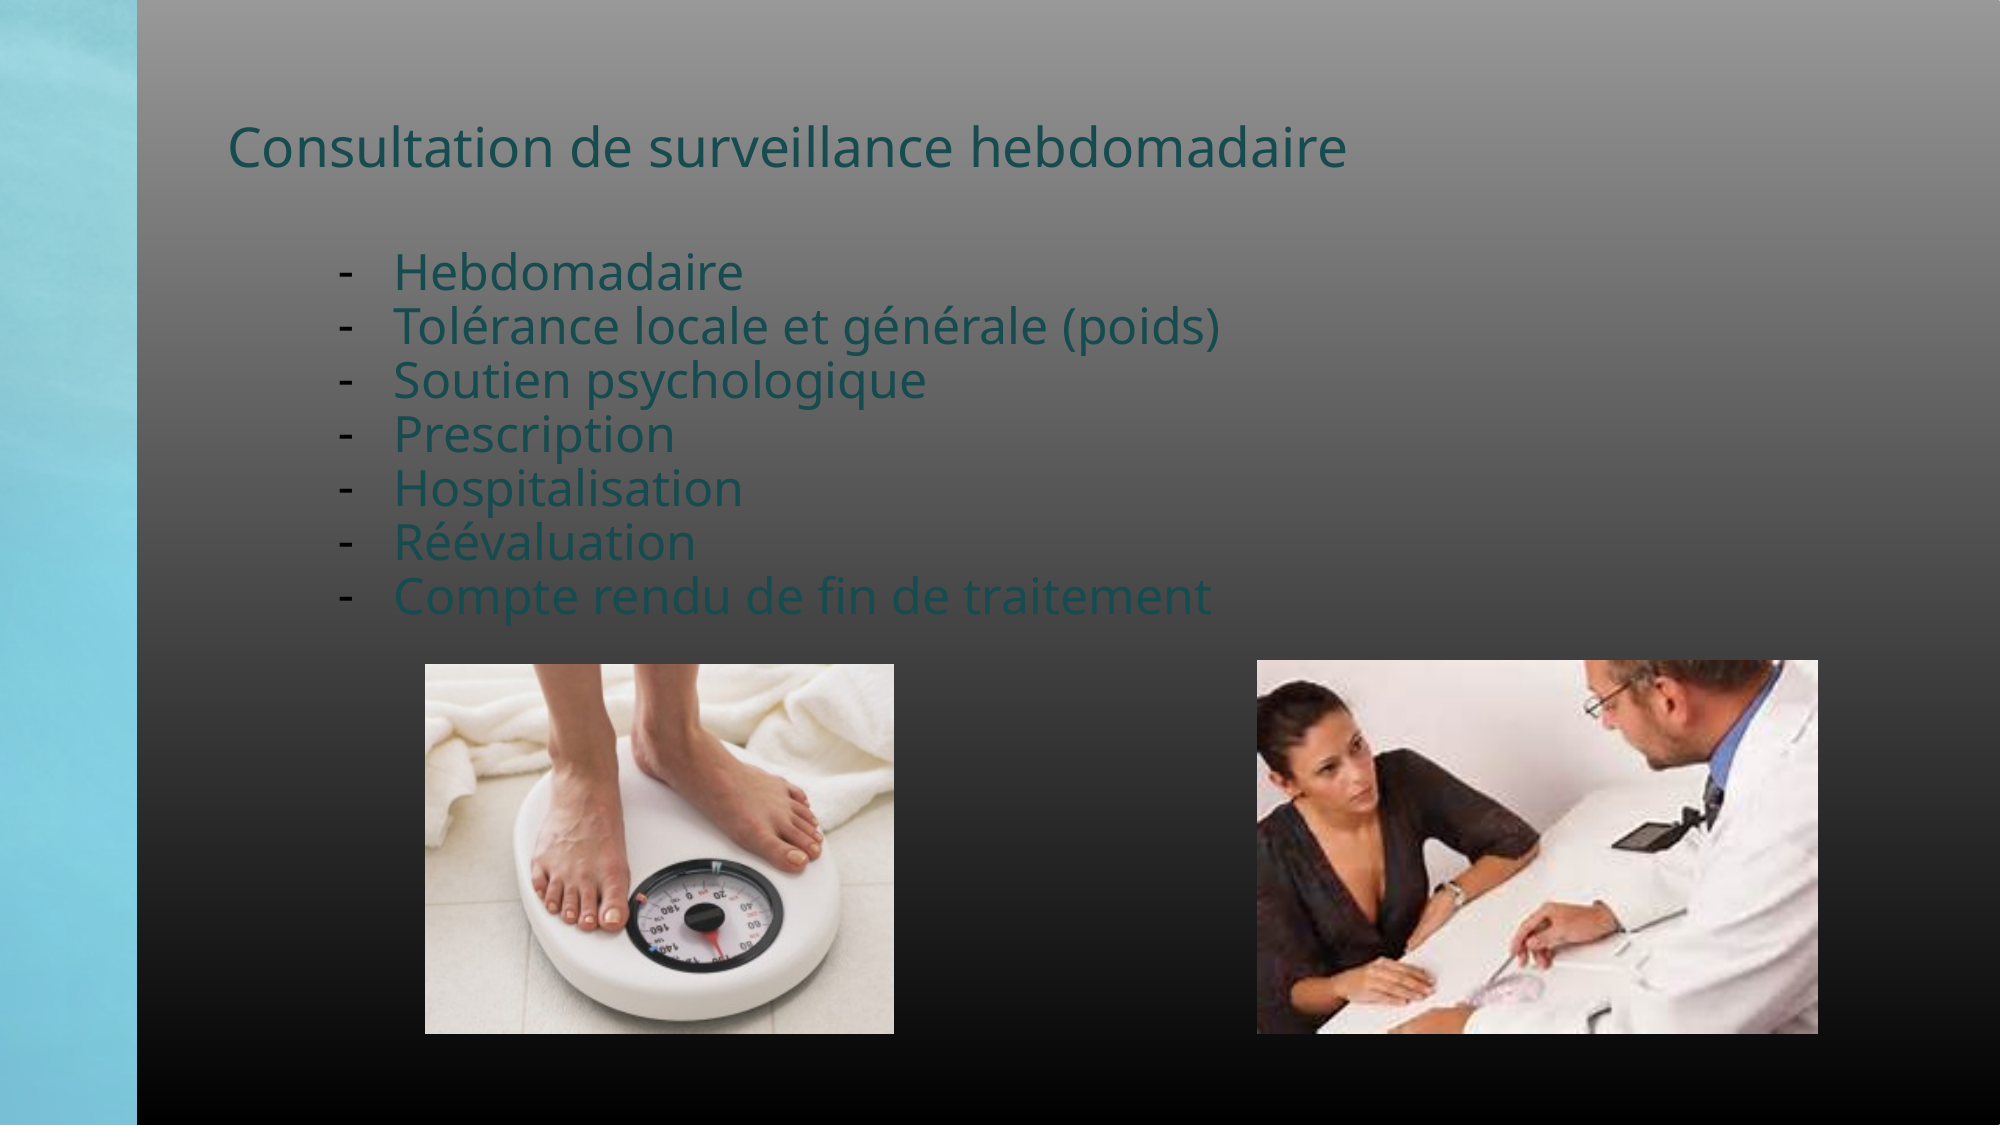

# Consultation de surveillance hebdomadaire
Hebdomadaire
Tolérance locale et générale (poids)
Soutien psychologique
Prescription
Hospitalisation
Réévaluation
Compte rendu de fin de traitement